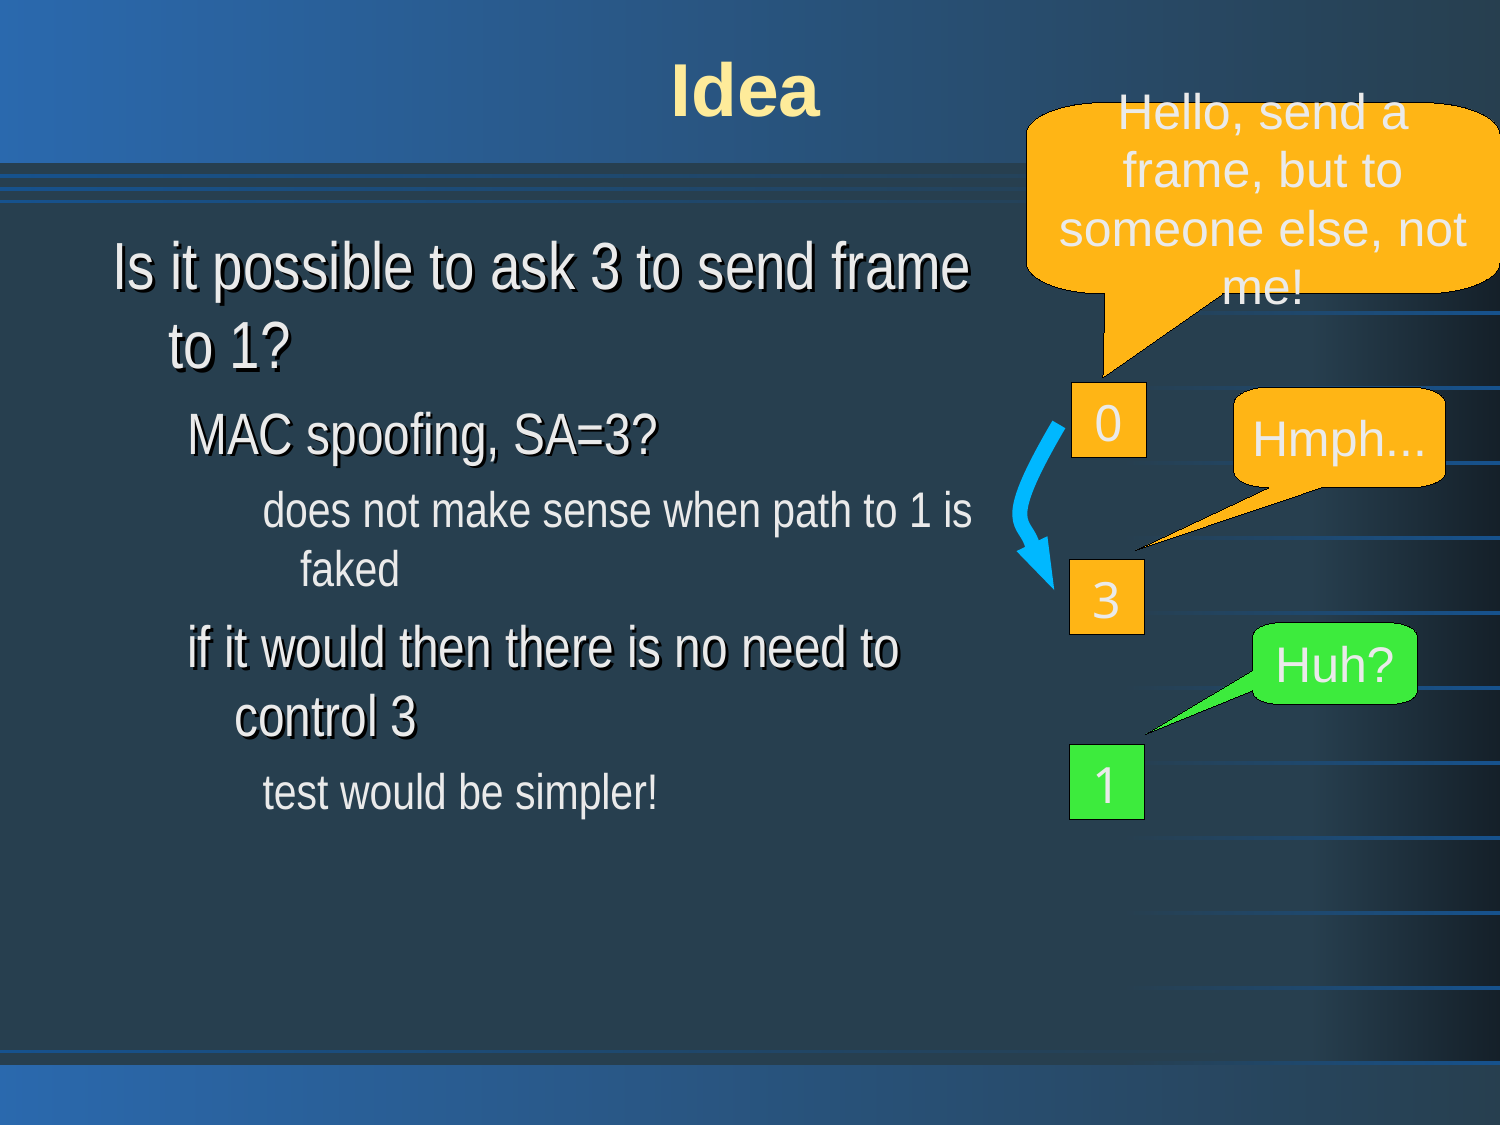

# Idea
Hello, send a frame, but to someone else, not me!
Is it possible to ask 3 to send frame to 1?
MAC spoofing, SA=3?
does not make sense when path to 1 is faked
if it would then there is no need to control 3
test would be simpler!
0
Hmph...
3
Huh?
1